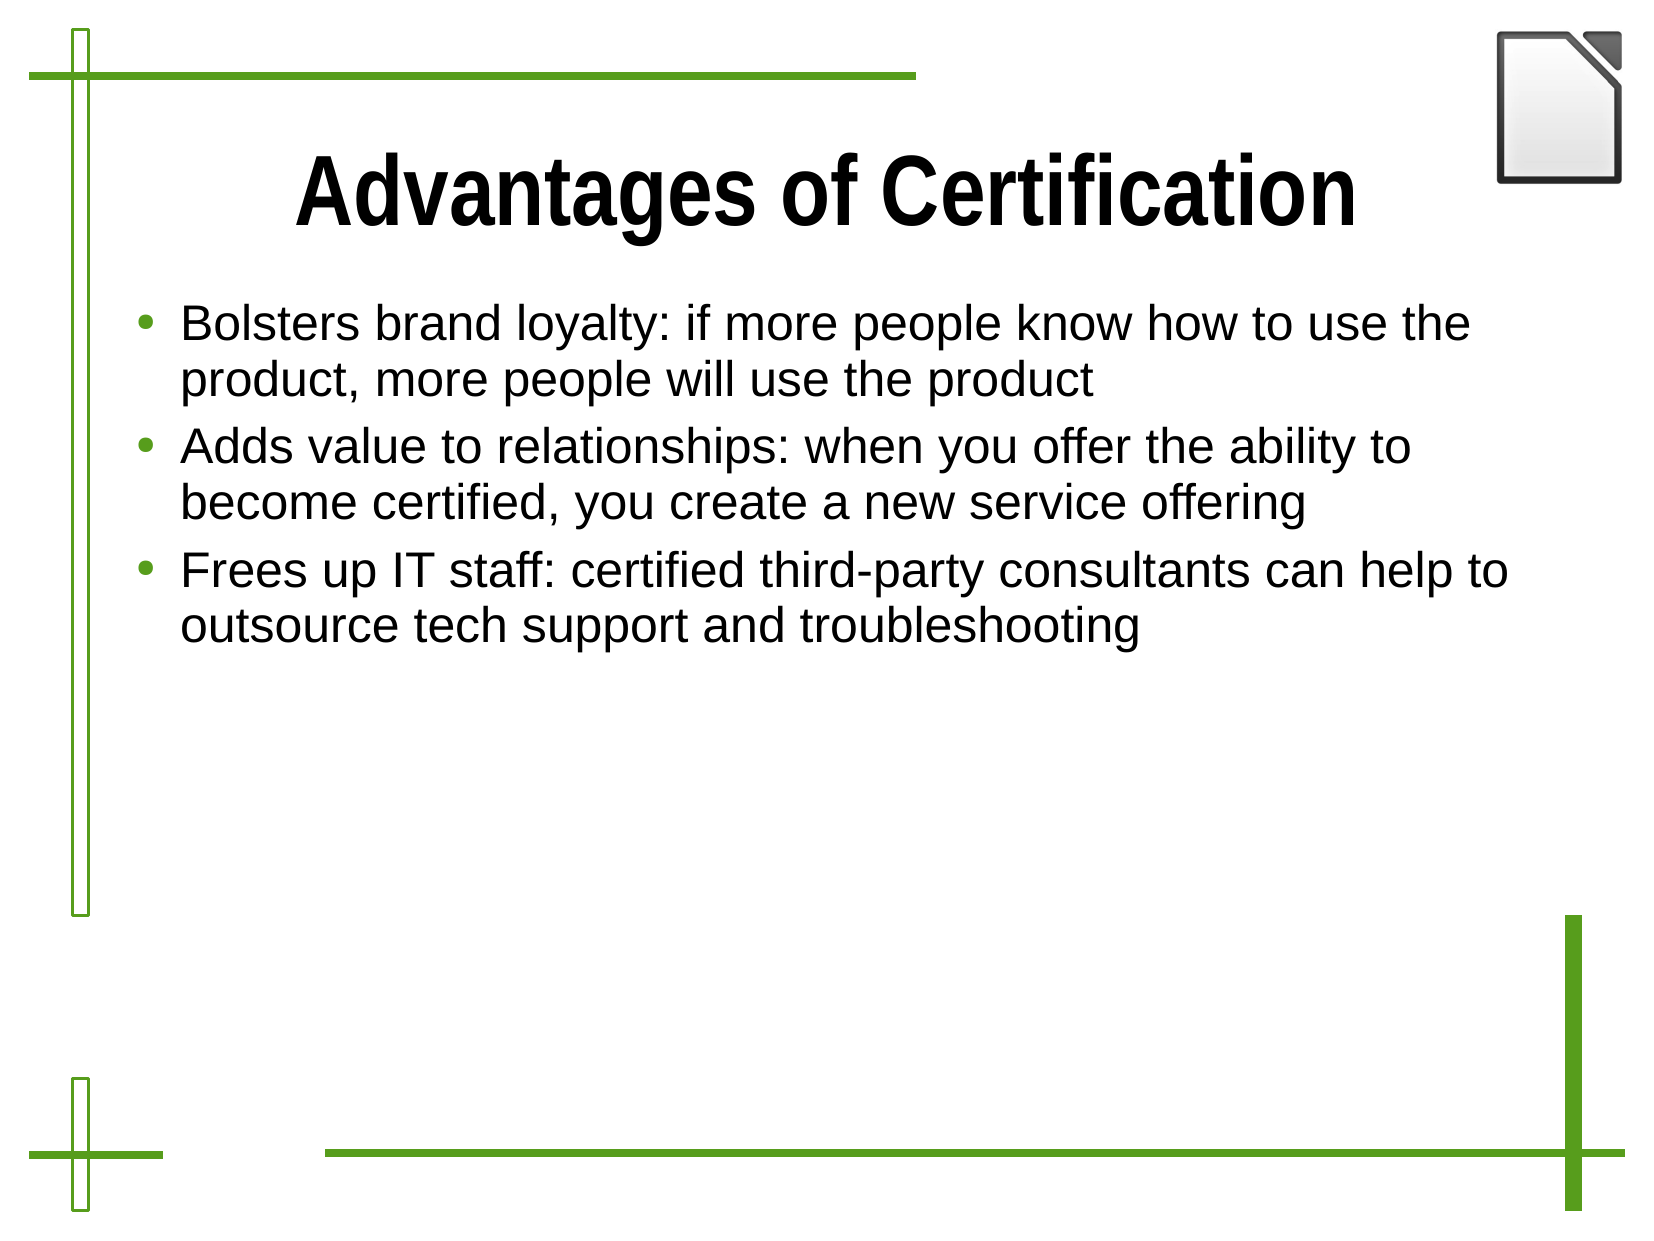

# Advantages of Certification
Bolsters brand loyalty: if more people know how to use the product, more people will use the product
Adds value to relationships: when you offer the ability to become certified, you create a new service offering
Frees up IT staff: certified third-party consultants can help to outsource tech support and troubleshooting